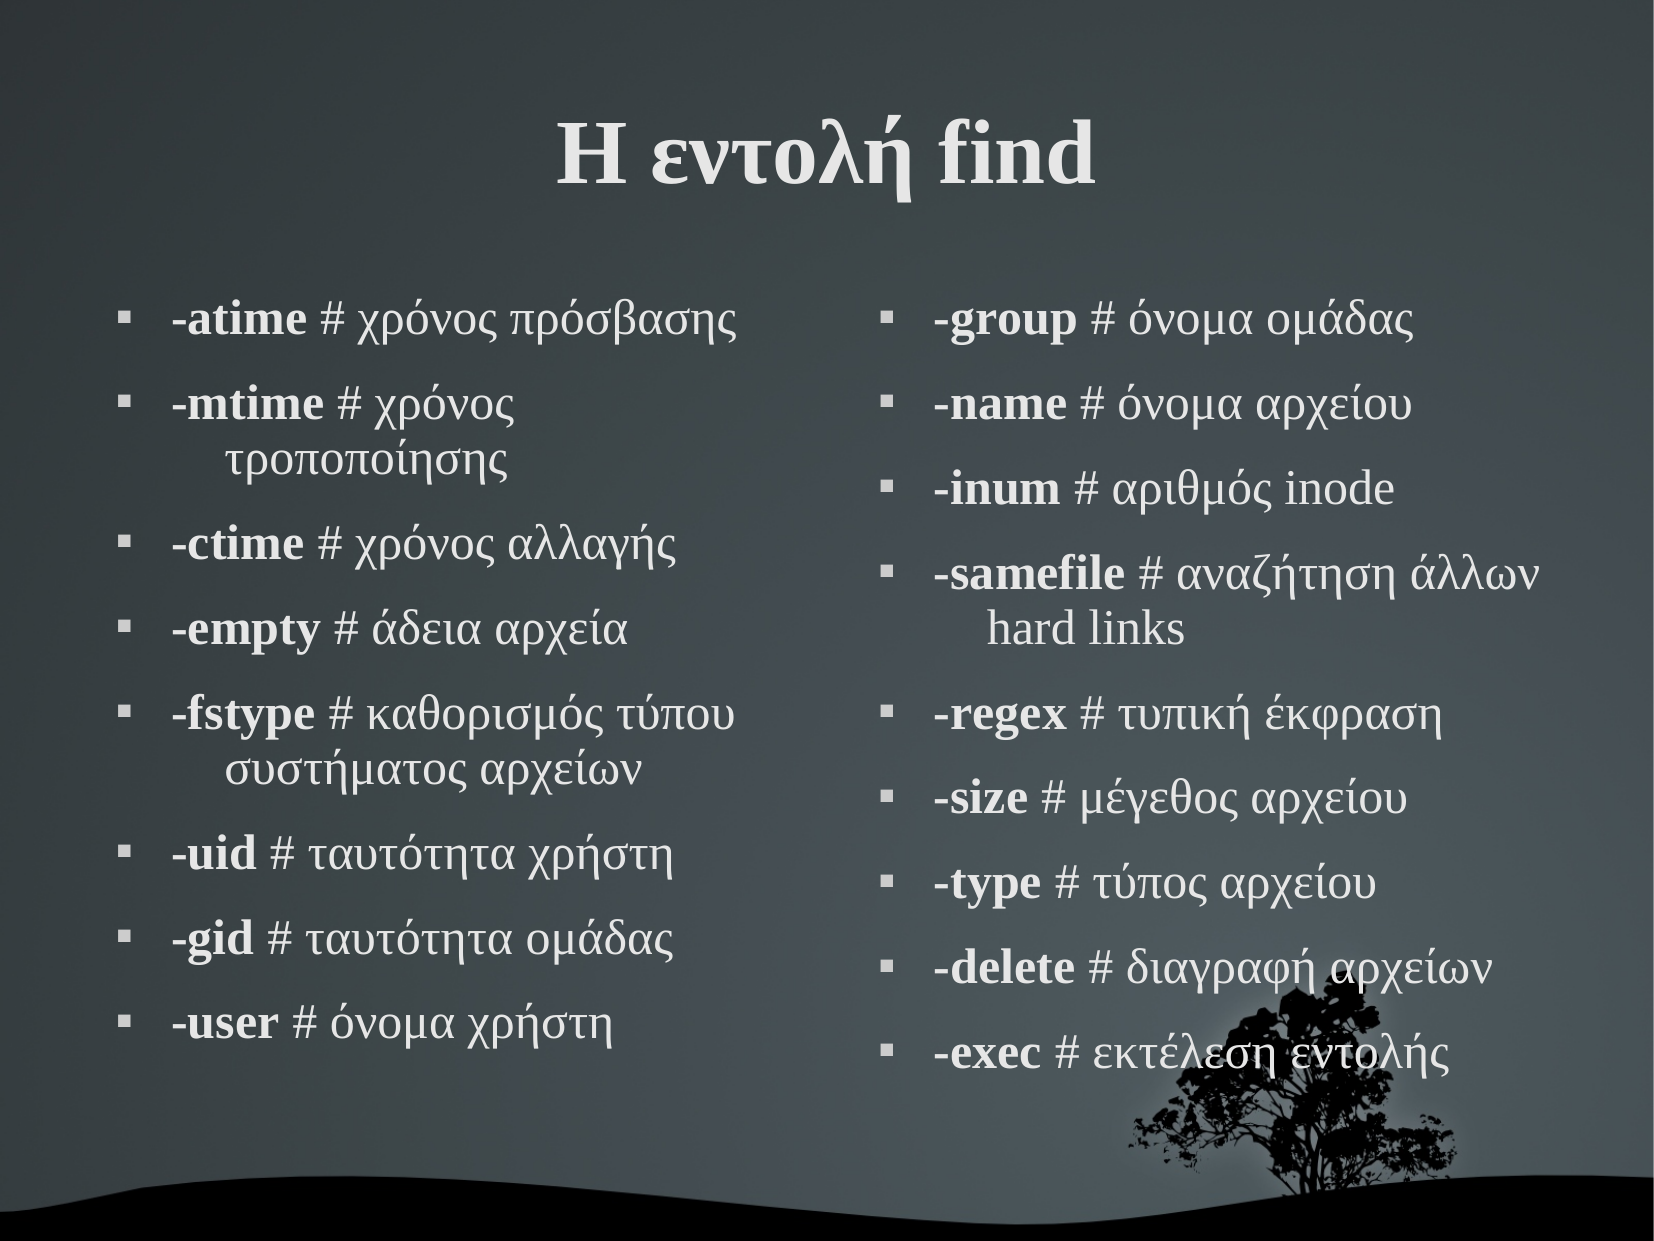

# Η εντολή find
-atime # χρόνος πρόσβασης
-mtime # χρόνος τροποποίησης
-ctime # χρόνος αλλαγής
-empty # άδεια αρχεία
-fstype # καθορισμός τύπου συστήματος αρχείων
-uid # ταυτότητα χρήστη
-gid # ταυτότητα ομάδας
-user # όνομα χρήστη
-group # όνομα ομάδας
-name # όνομα αρχείου
-inum # αριθμός inode
-samefile # αναζήτηση άλλων hard links
-regex # τυπική έκφραση
-size # μέγεθος αρχείου
-type # τύπος αρχείου
-delete # διαγραφή αρχείων
-exec # εκτέλεση εντολής